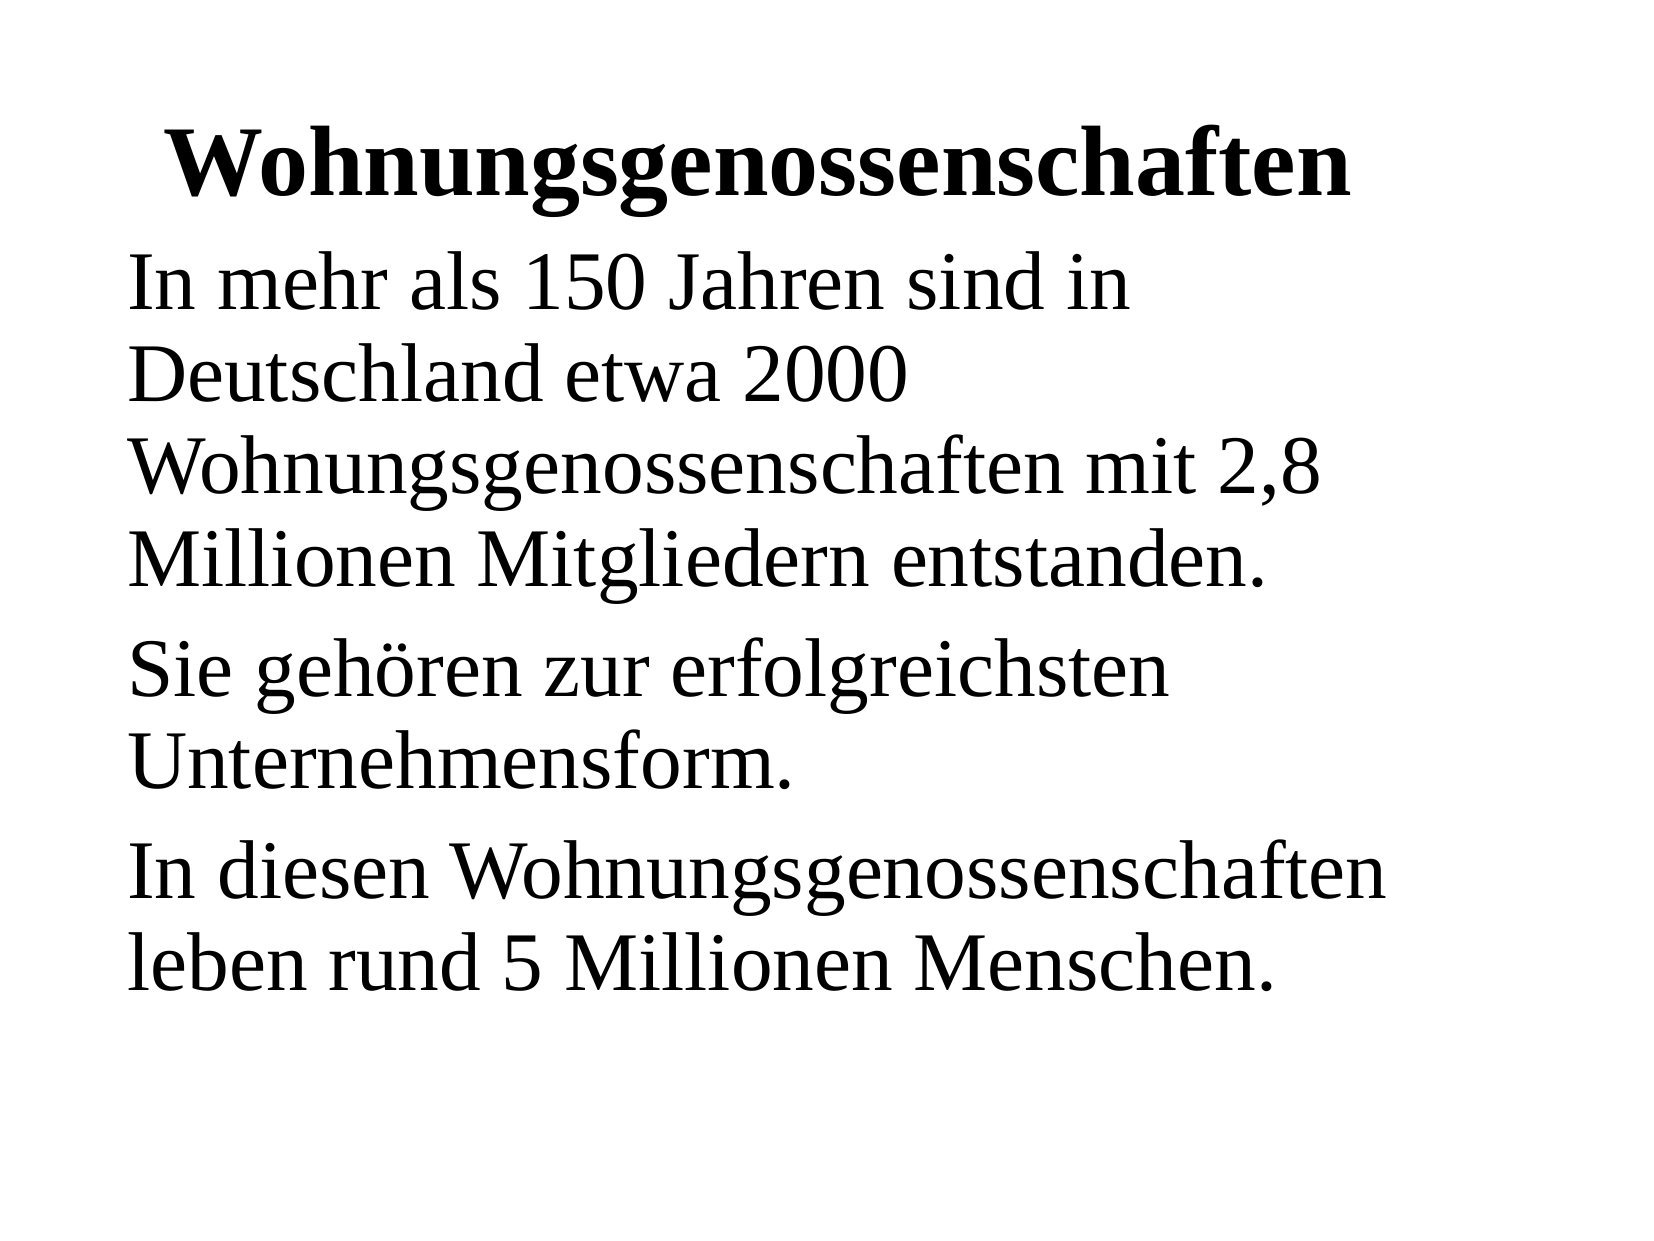

Wohnungsgenossenschaften
In mehr als 150 Jahren sind in Deutschland etwa 2000 Wohnungsgenossenschaften mit 2,8 Millionen Mitgliedern entstanden.
Sie gehören zur erfolgreichsten Unternehmensform.
In diesen Wohnungsgenossenschaften leben rund 5 Millionen Menschen.